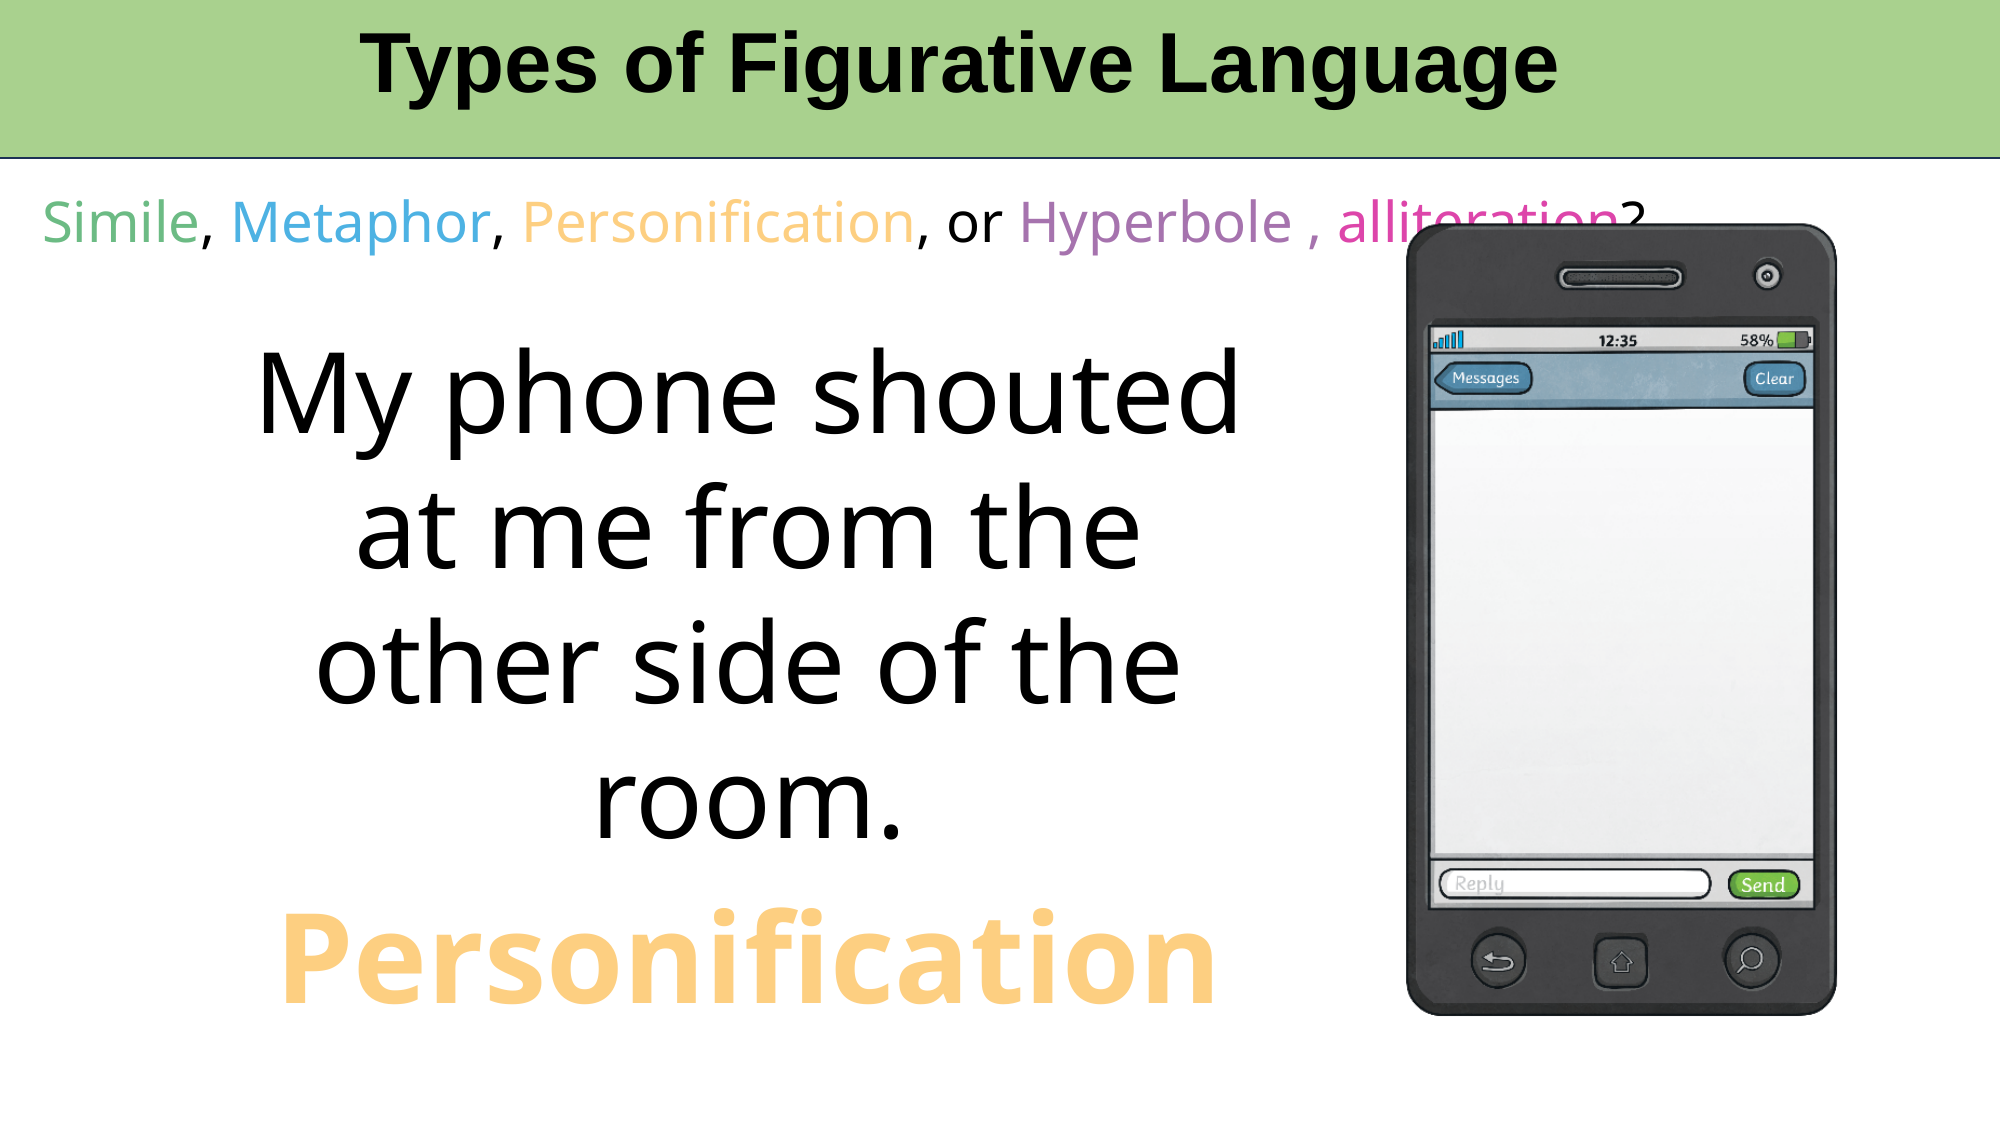

Types of Figurative Language
#
Simile, Metaphor, Personification, or Hyperbole , alliteration?
My phone shouted at me from the other side of the room.
Personification